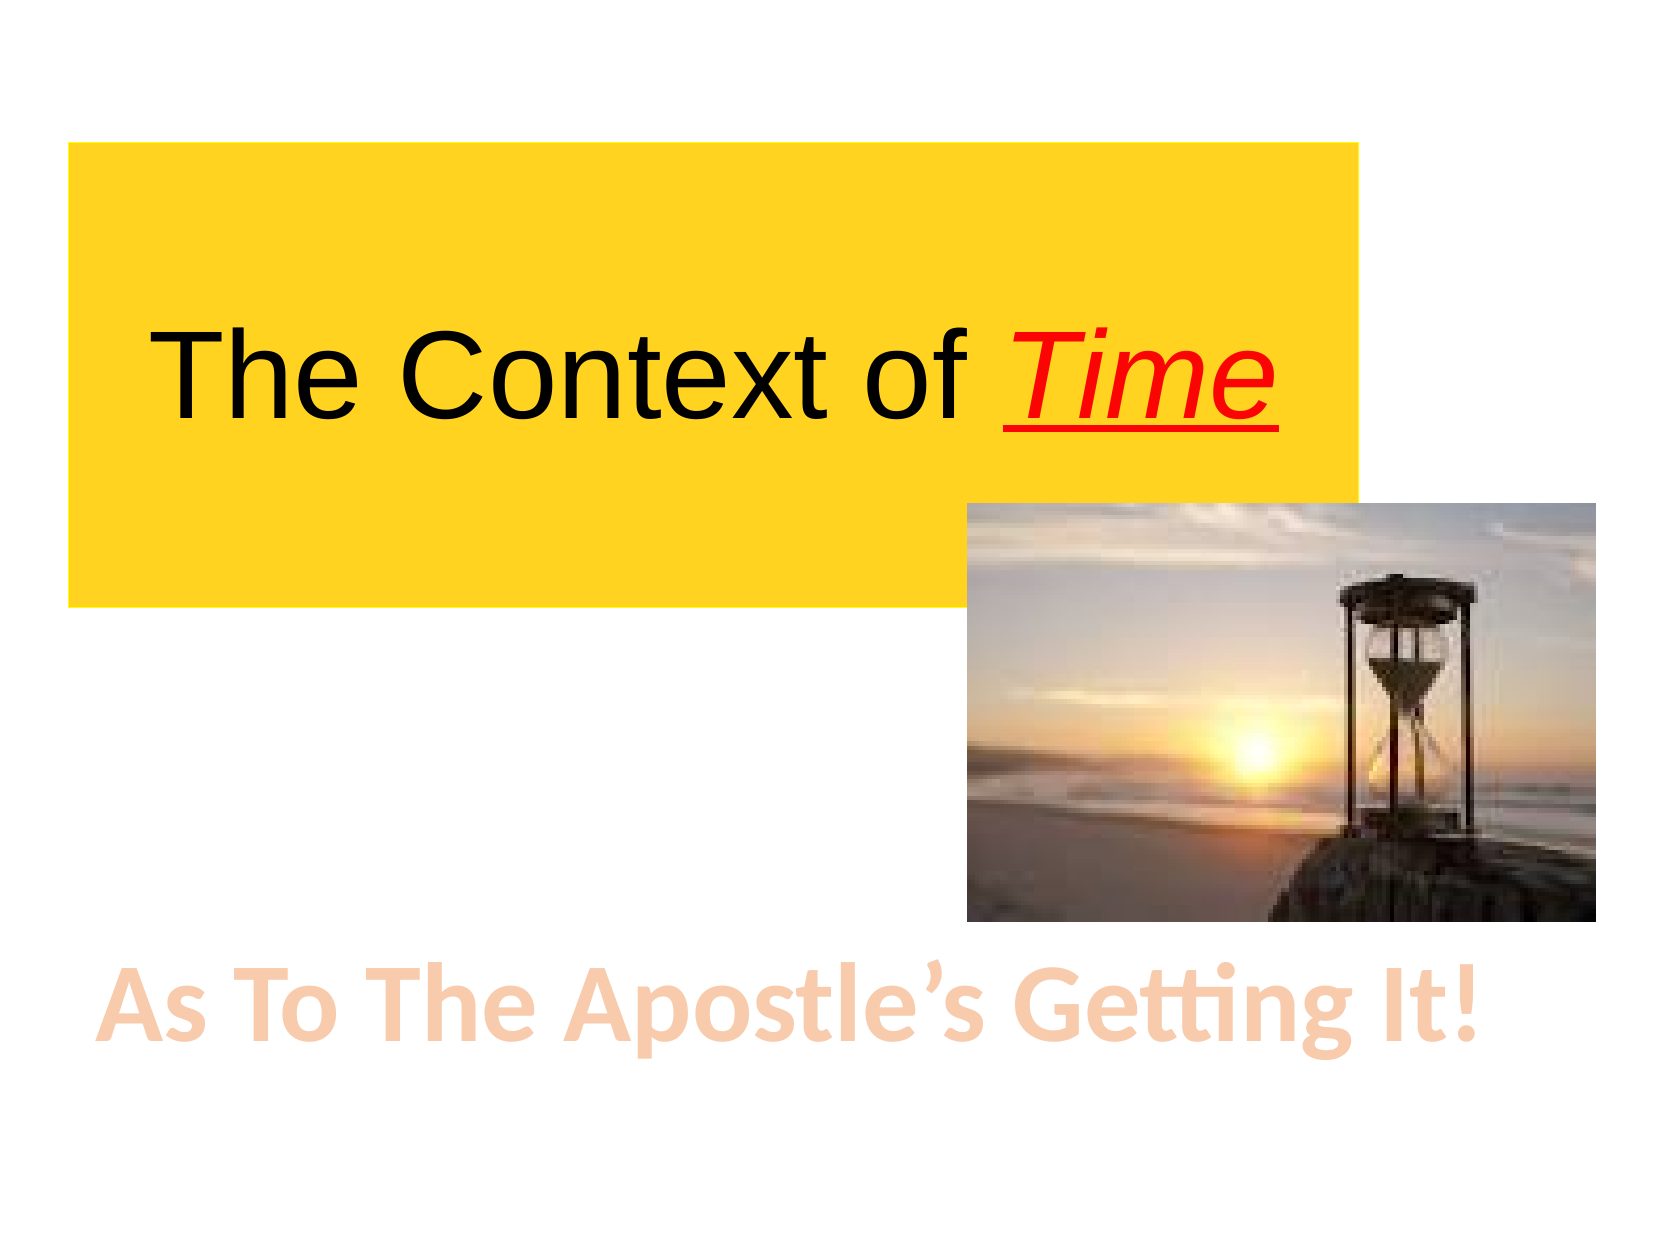

The Context of Time
As To The Apostle’s Getting It!